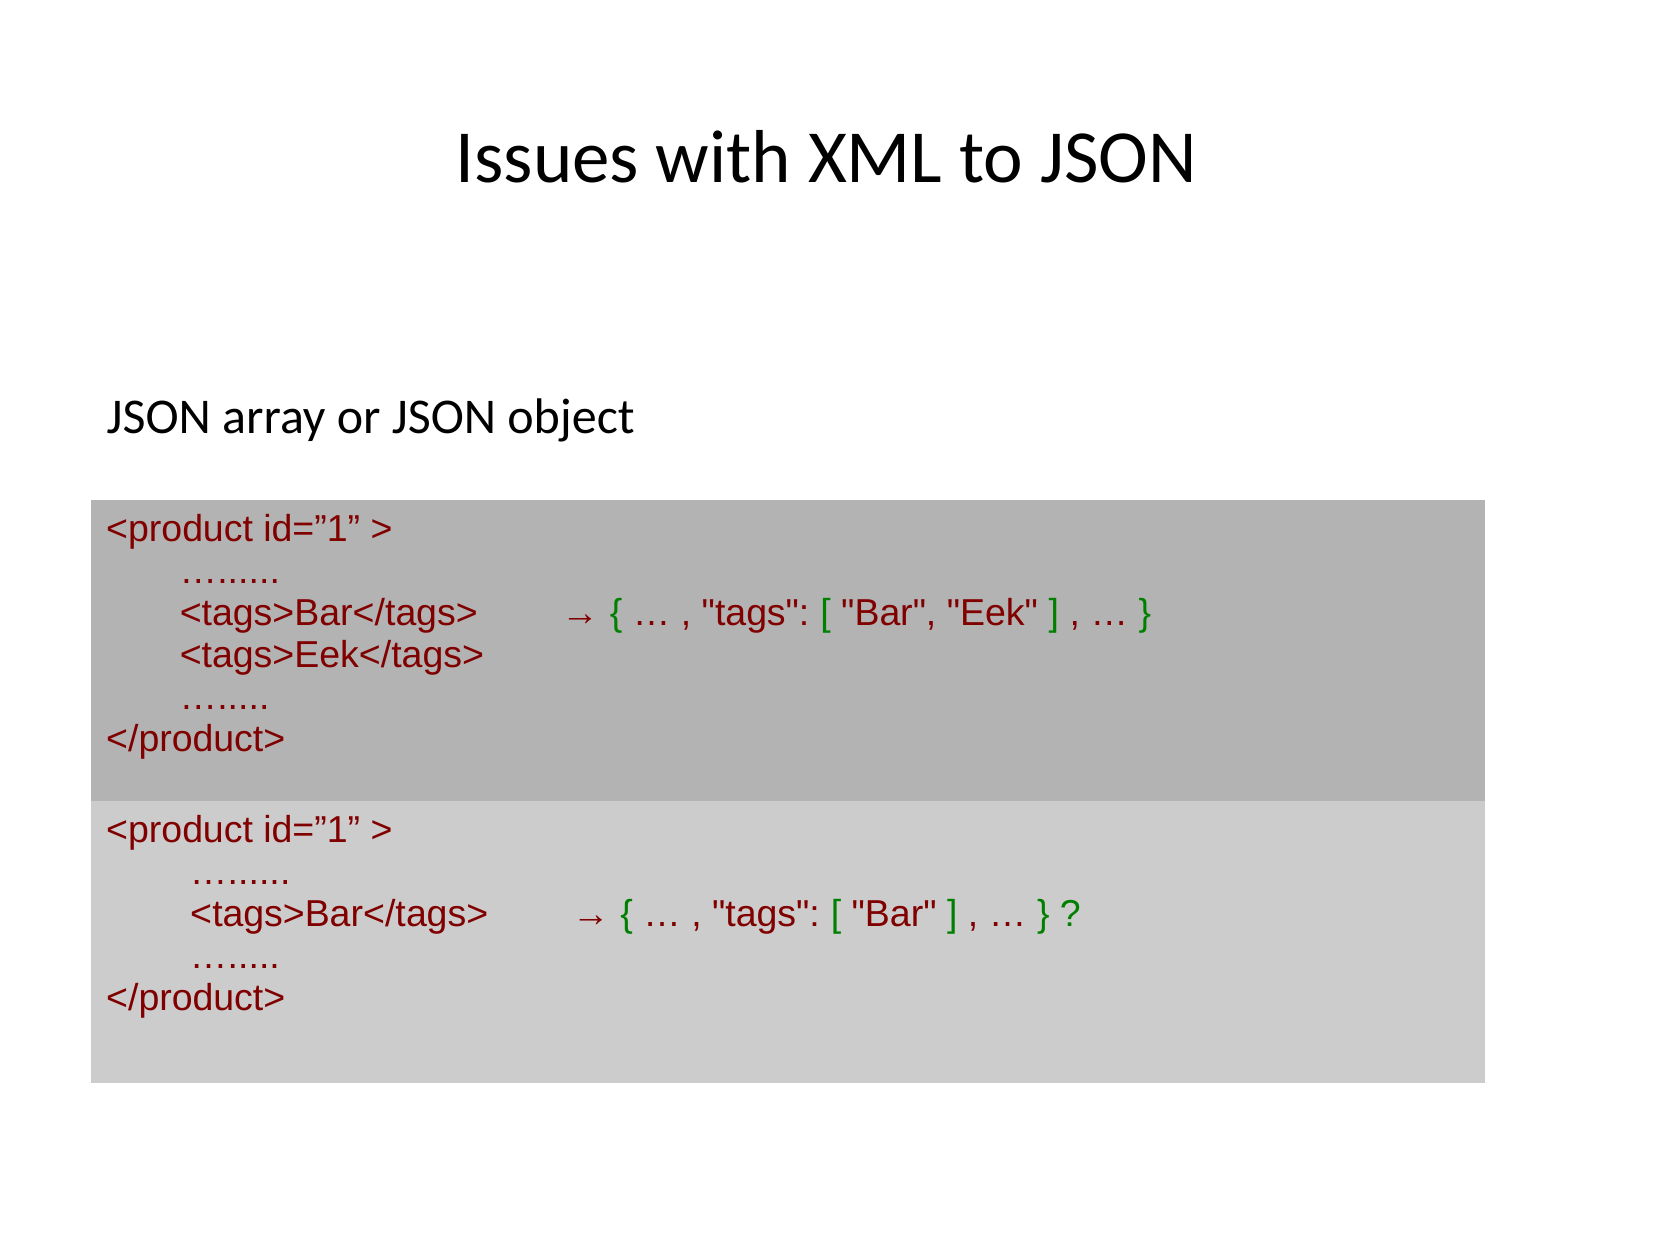

# Issues with XML to JSON
JSON array or JSON object
| <product id=”1” > …...... <tags>Bar</tags> → { … , "tags": [ "Bar", "Eek" ] , … } <tags>Eek</tags> …..... </product> |
| --- |
| <product id=”1” > …...... <tags>Bar</tags> → { … , "tags": [ "Bar" ] , … } ? …..... </product> |